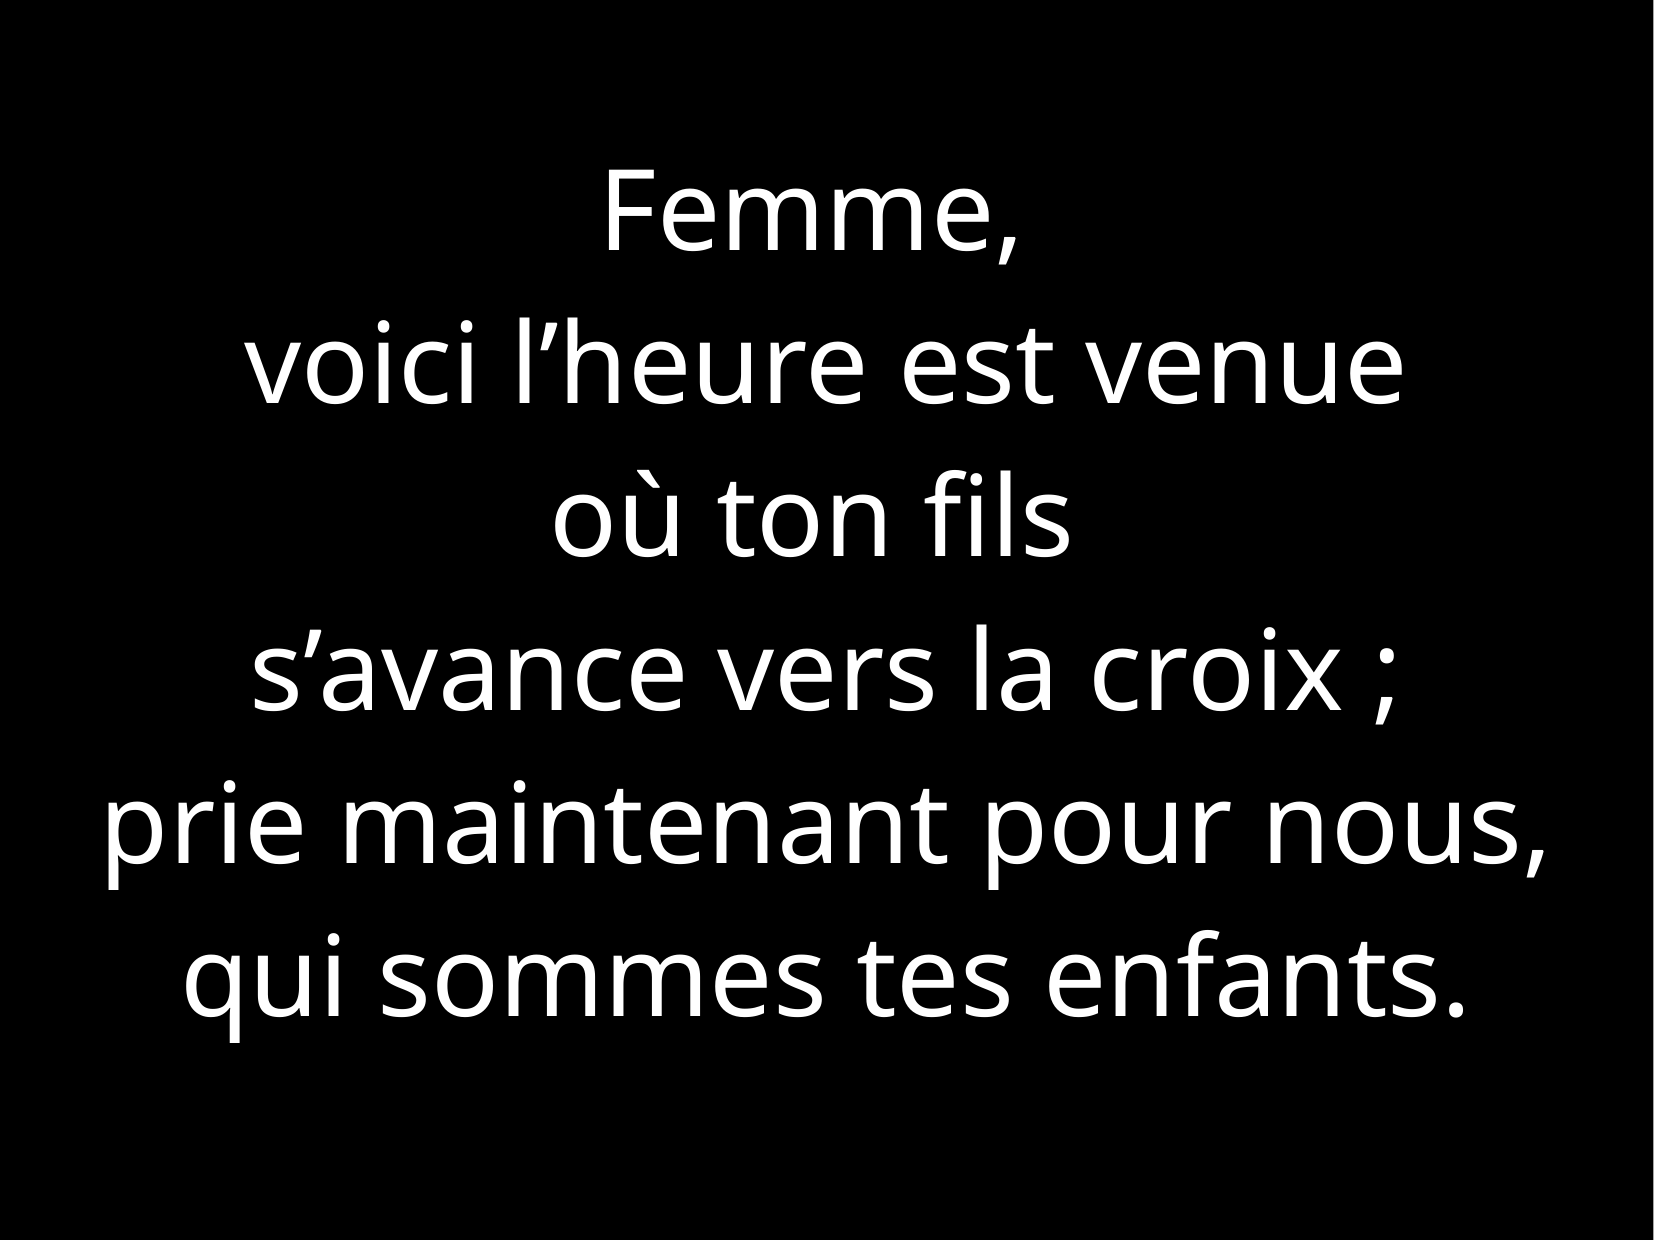

# Femme,
voici l’heure est venue
où ton fils
s’avance vers la croix ;
prie maintenant pour nous, qui sommes tes enfants.